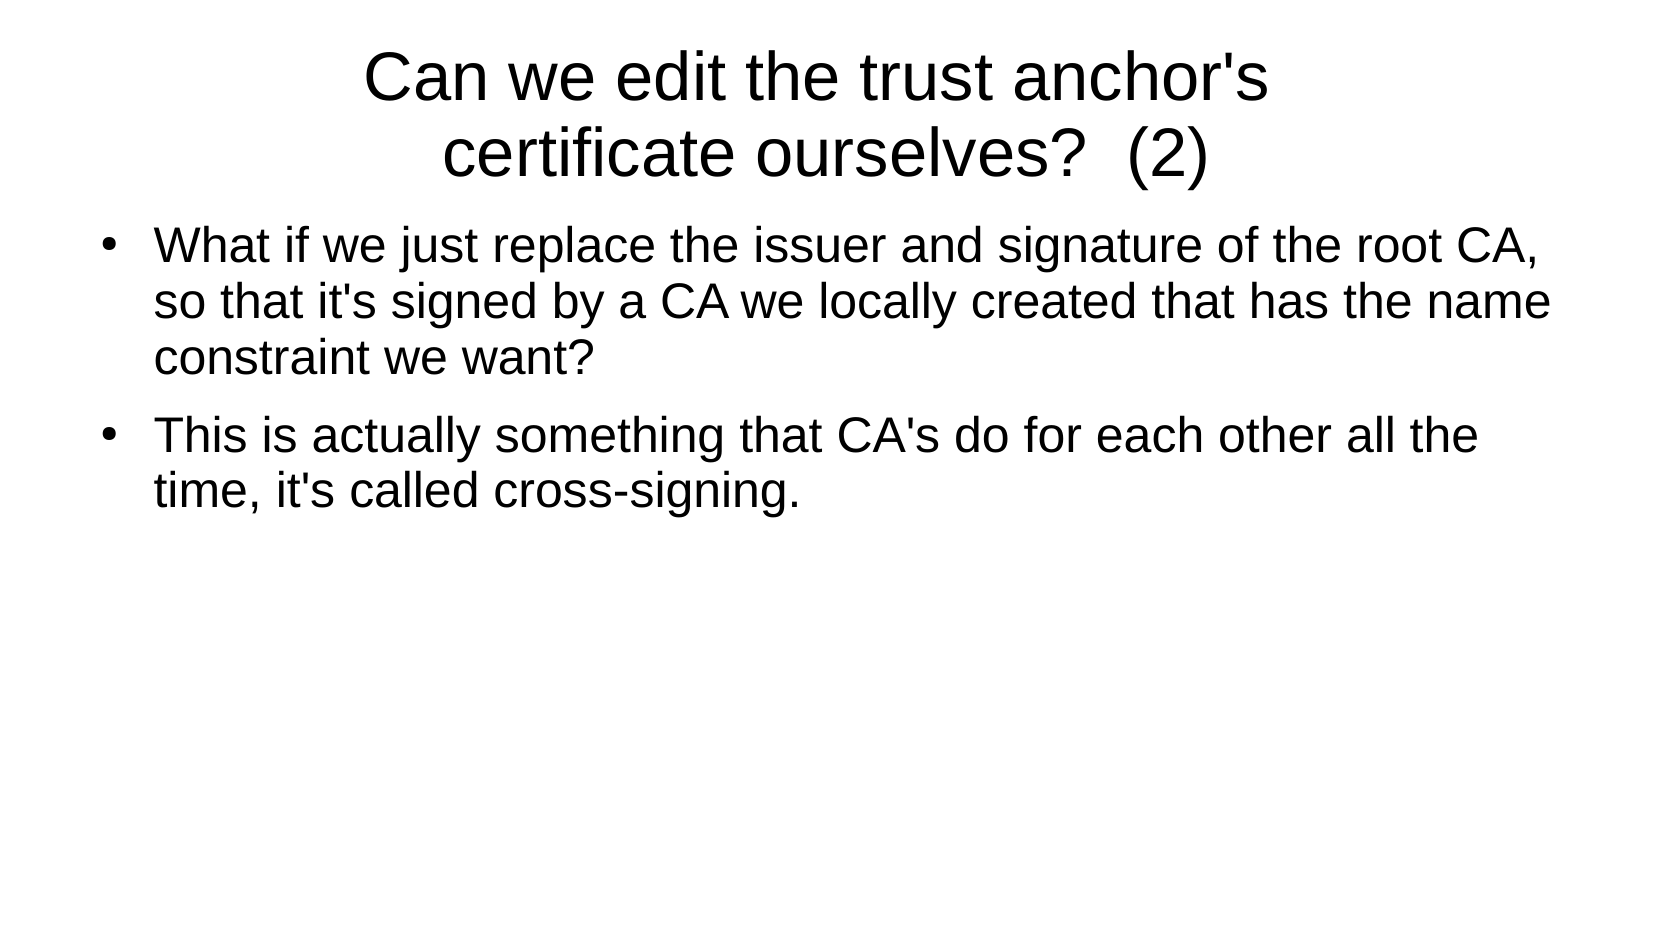

# Can we edit the trust anchor's certificate ourselves? (2)
What if we just replace the issuer and signature of the root CA, so that it's signed by a CA we locally created that has the name constraint we want?
This is actually something that CA's do for each other all the time, it's called cross-signing.